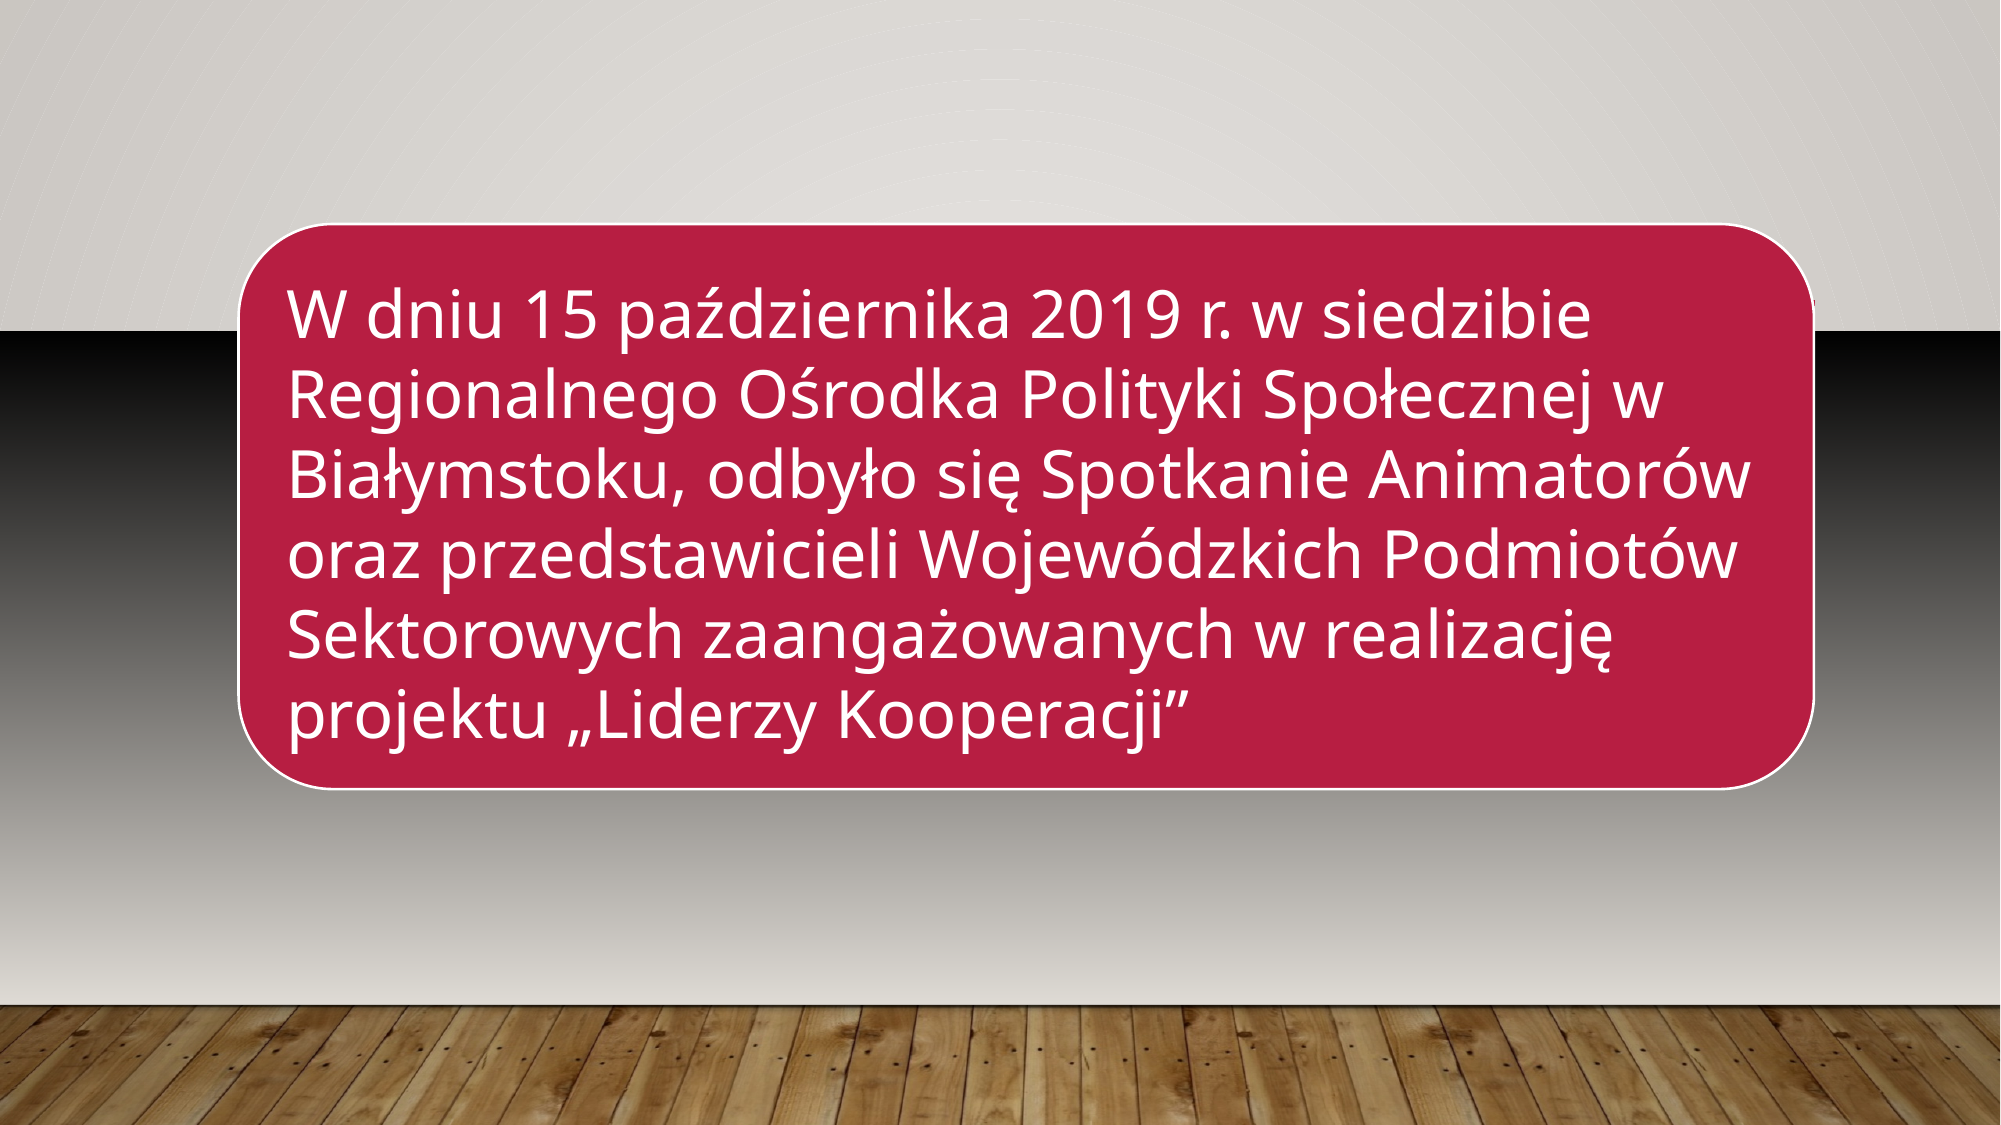

#
W dniu 15 października 2019 r. w siedzibie Regionalnego Ośrodka Polityki Społecznej w Białymstoku, odbyło się Spotkanie Animatorów oraz przedstawicieli Wojewódzkich Podmiotów Sektorowych zaangażowanych w realizację projektu „Liderzy Kooperacji”